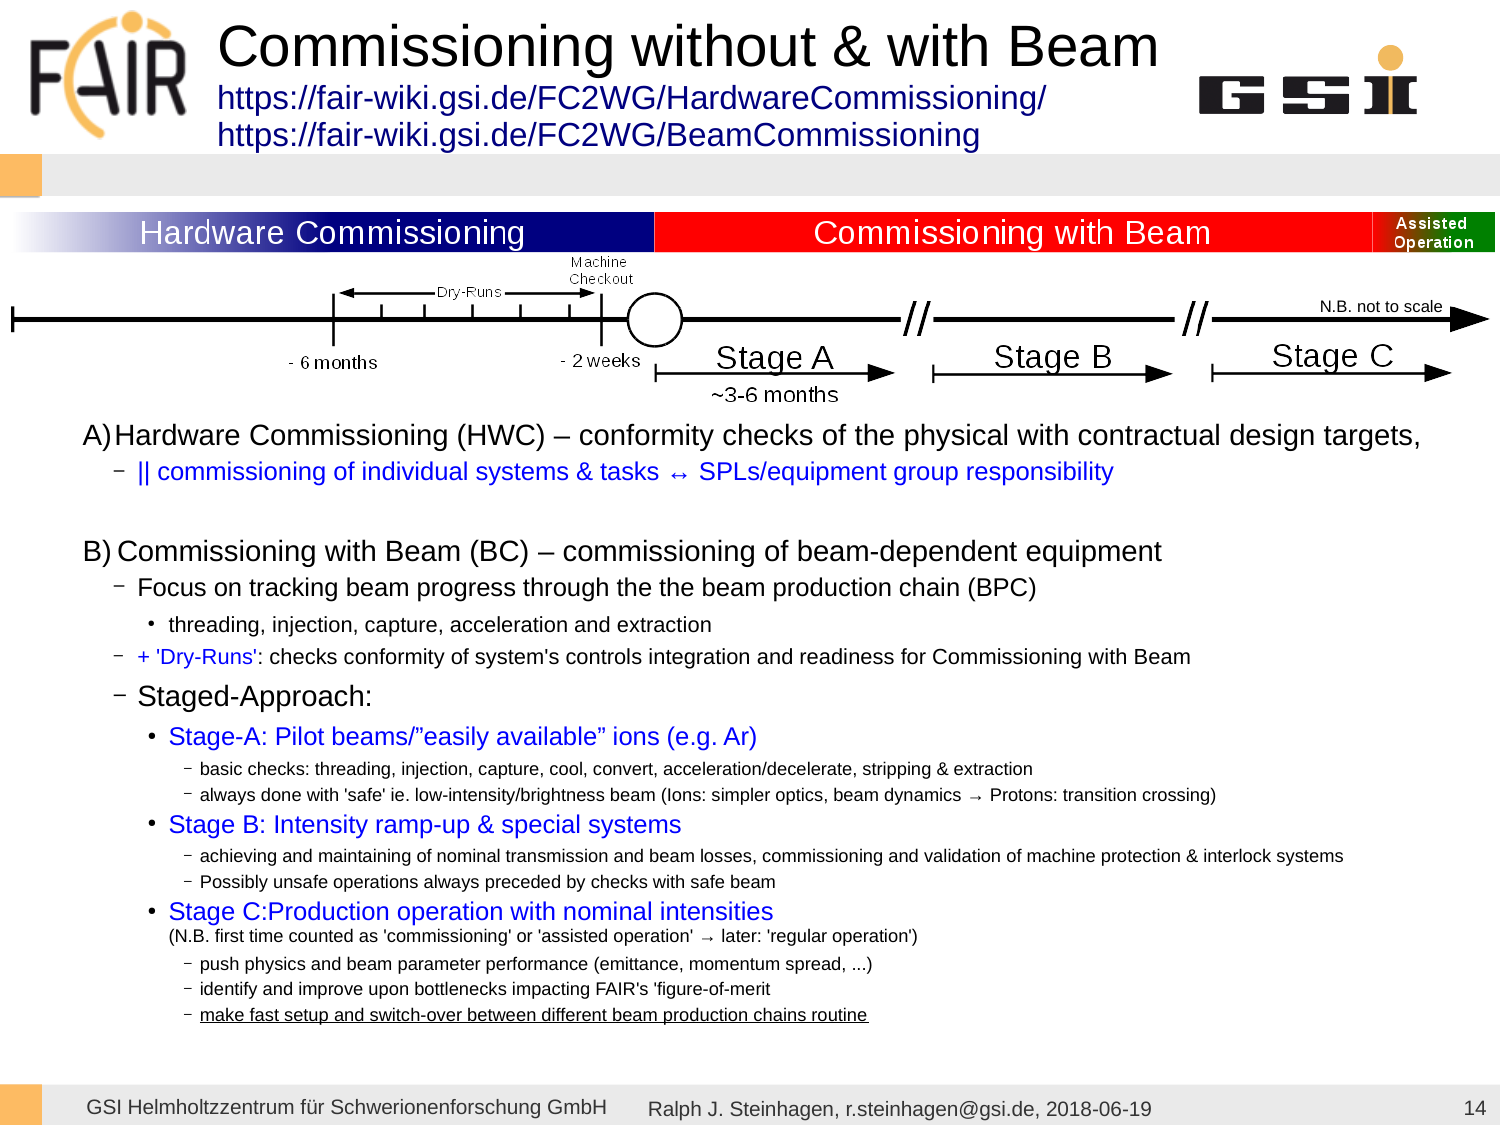

# Commissioning without & with Beam https://fair-wiki.gsi.de/FC2WG/HardwareCommissioning/ https://fair-wiki.gsi.de/FC2WG/BeamCommissioning
N.B. not to scale
 Hardware Commissioning (HWC) – conformity checks of the physical with contractual design targets,
|| commissioning of individual systems & tasks ↔ SPLs/equipment group responsibility
 Commissioning with Beam (BC) – commissioning of beam-dependent equipment
Focus on tracking beam progress through the the beam production chain (BPC)
threading, injection, capture, acceleration and extraction
+ 'Dry-Runs': checks conformity of system's controls integration and readiness for Commissioning with Beam
Staged-Approach:
Stage-A: Pilot beams/”easily available” ions (e.g. Ar)
basic checks: threading, injection, capture, cool, convert, acceleration/decelerate, stripping & extraction
always done with 'safe' ie. low-intensity/brightness beam (Ions: simpler optics, beam dynamics → Protons: transition crossing)
Stage B: Intensity ramp-up & special systems
achieving and maintaining of nominal transmission and beam losses, commissioning and validation of machine protection & interlock systems
Possibly unsafe operations always preceded by checks with safe beam
Stage C:Production operation with nominal intensities 						 									 				(N.B. first time counted as 'commissioning' or 'assisted operation' → later: 'regular operation')
push physics and beam parameter performance (emittance, momentum spread, ...)
identify and improve upon bottlenecks impacting FAIR's 'figure-of-merit
make fast setup and switch-over between different beam production chains routine